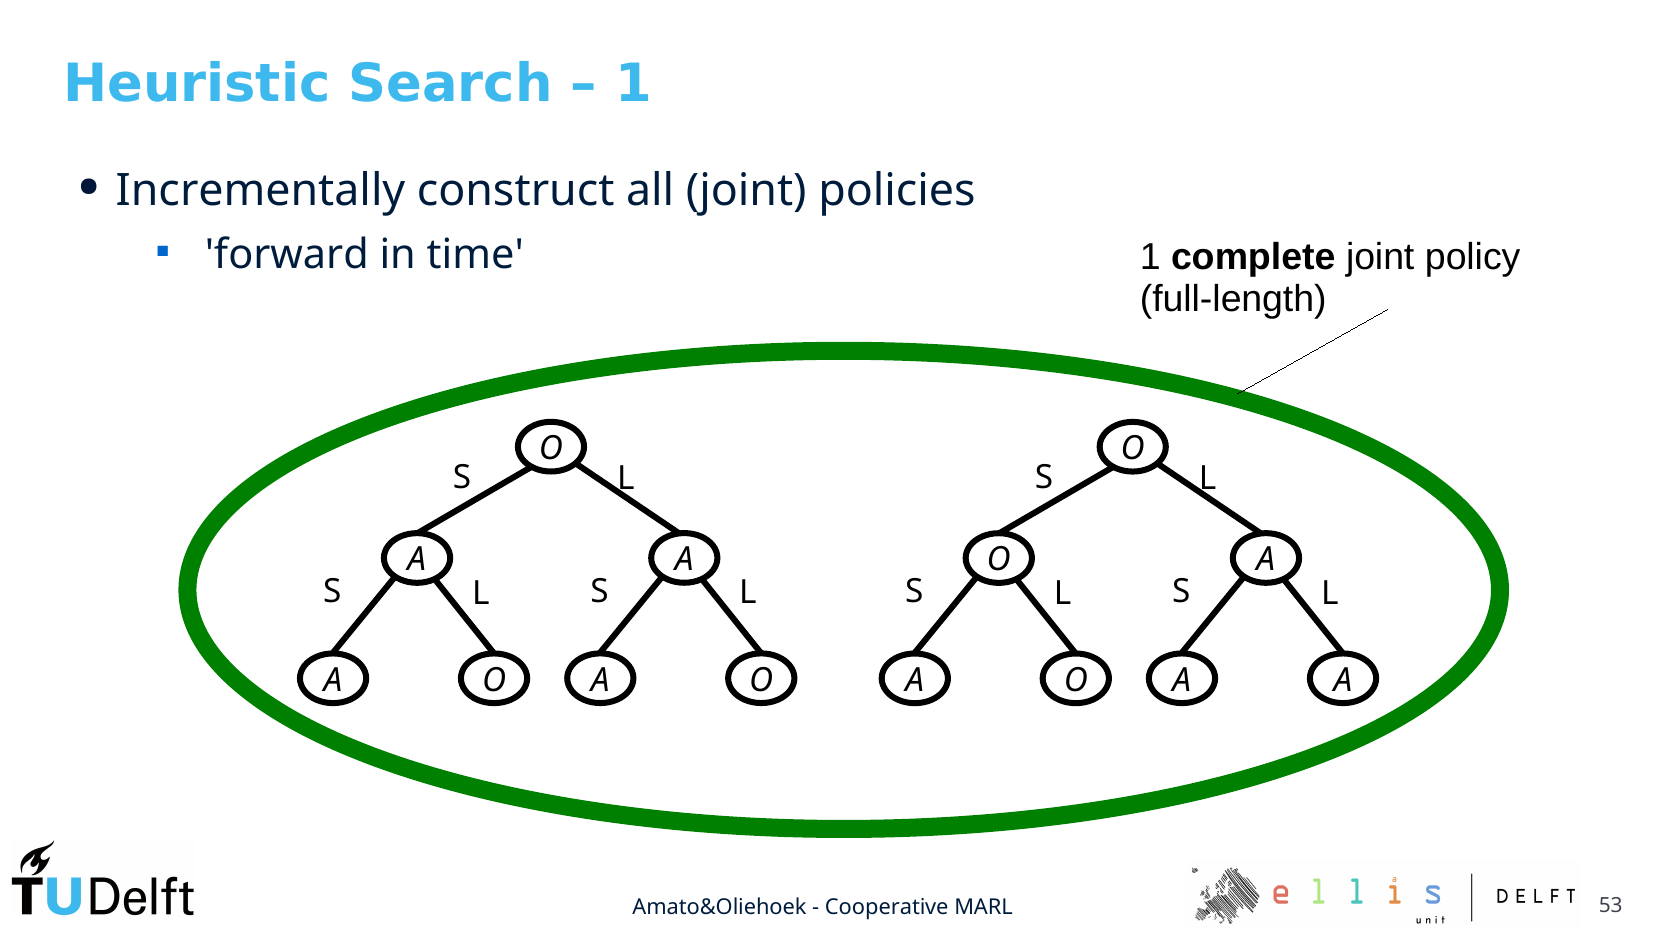

# Heuristic Search – 1
Incrementally construct all (joint) policies
'forward in time'
1 complete joint policy
(full-length)
O
S
L
A
A
S
S
L
L
A
O
A
O
O
S
L
A
O
S
S
L
L
A
A
A
O
Amato&Oliehoek - Cooperative MARL